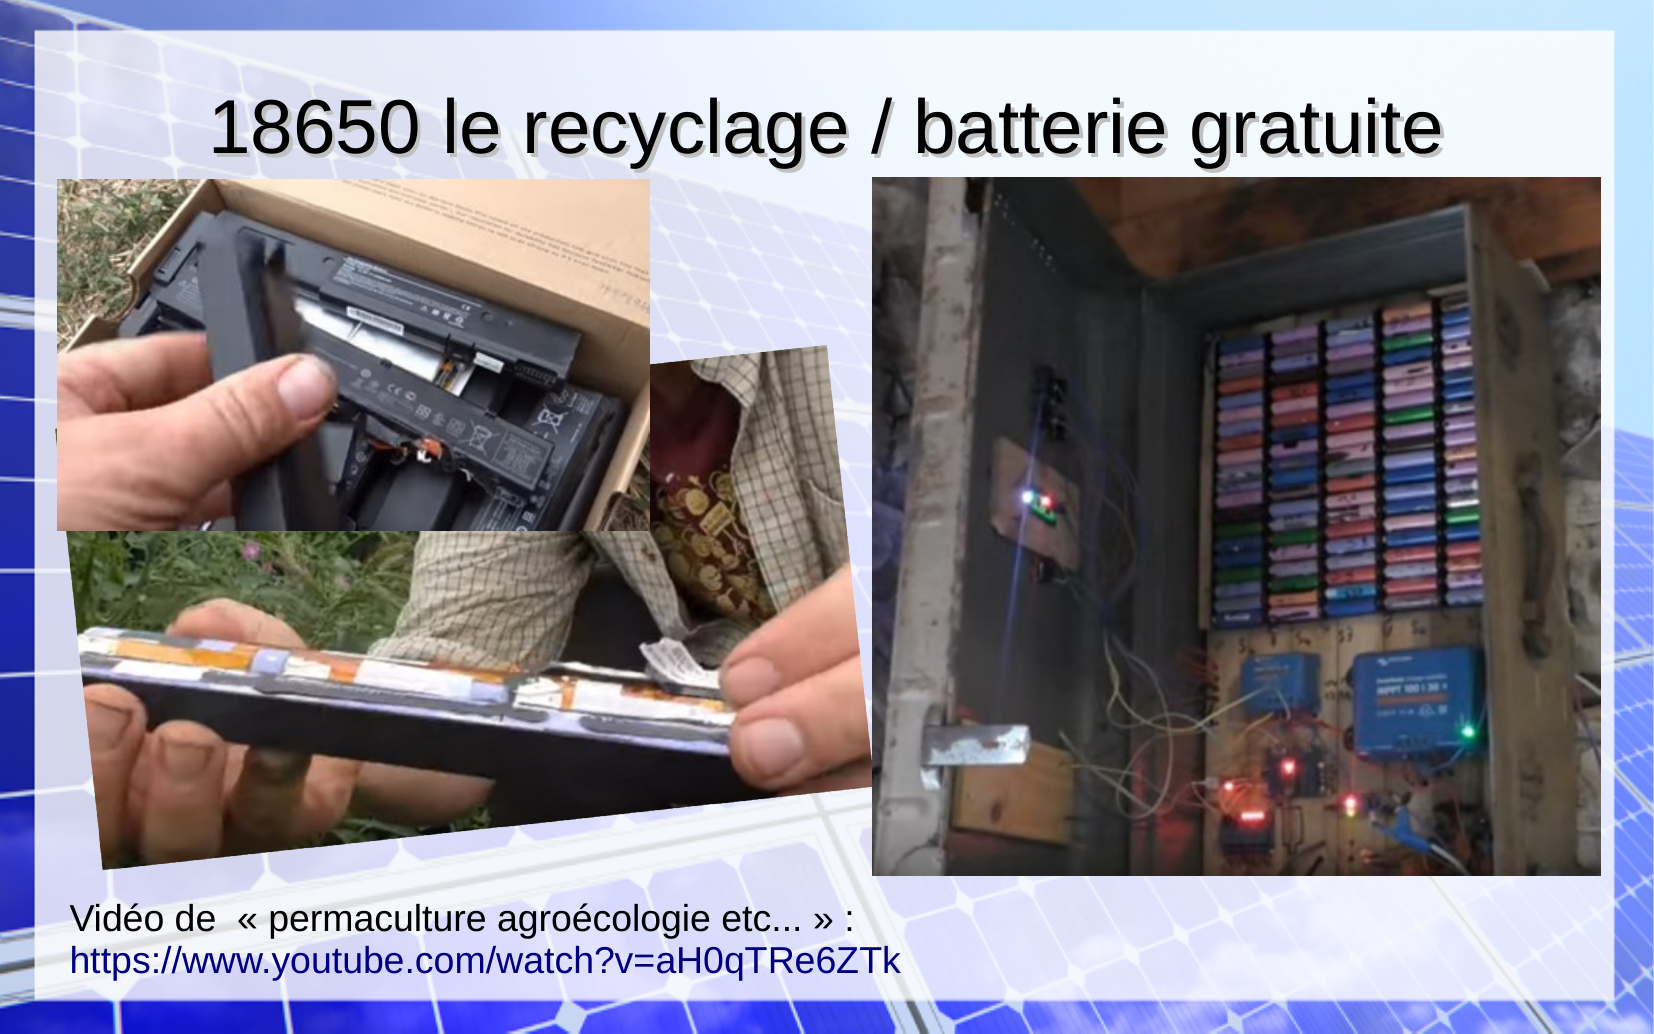

# 18650 le recyclage / batterie gratuite
Vidéo de « permaculture agroécologie etc... » : https://www.youtube.com/watch?v=aH0qTRe6ZTk